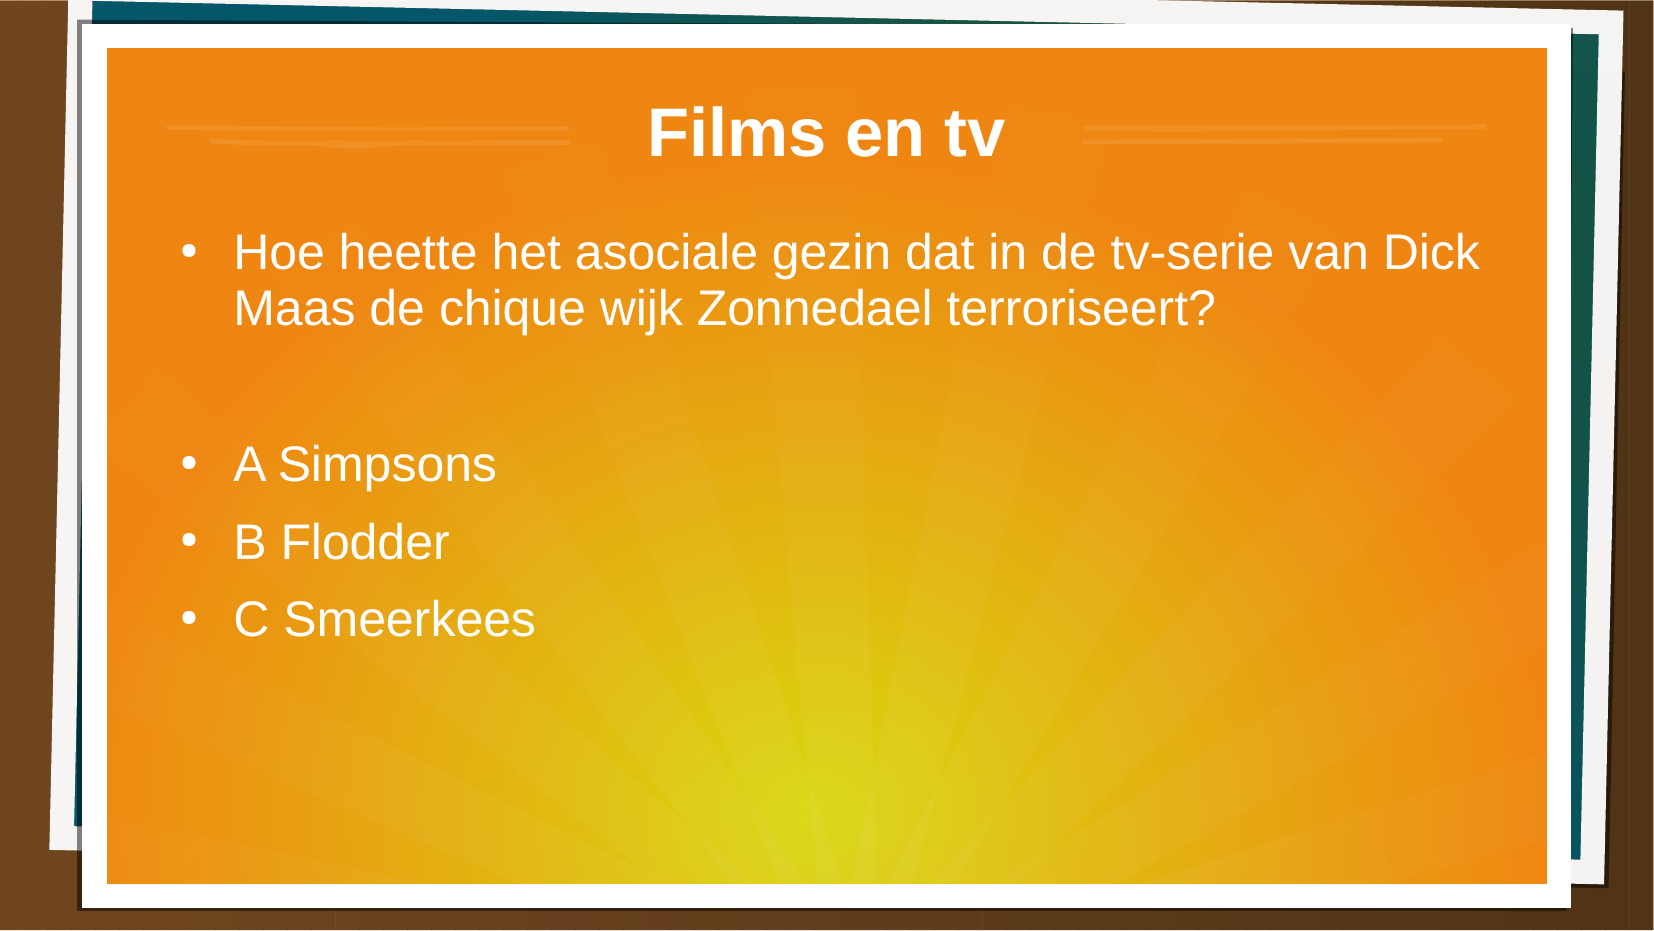

# Films en tv
Hoe heette het asociale gezin dat in de tv-serie van Dick Maas de chique wijk Zonnedael terroriseert?
A Simpsons
B Flodder
C Smeerkees